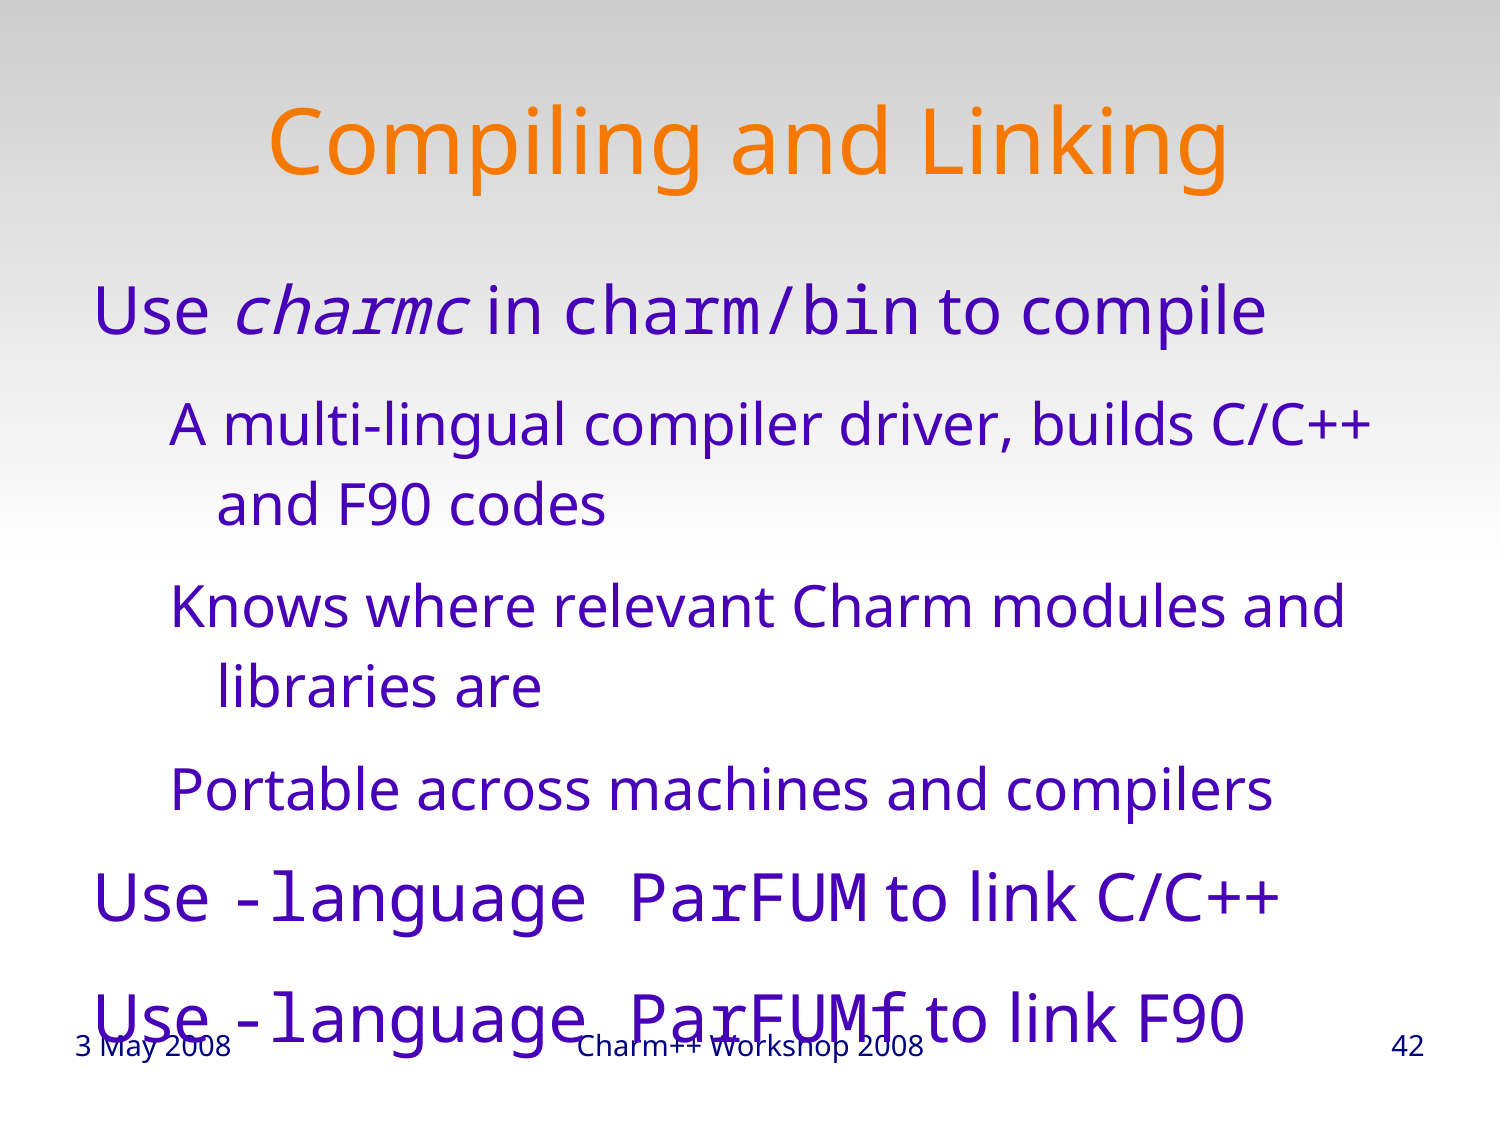

# Compiling and Linking
Use charmc in charm/bin to compile
A multi-lingual compiler driver, builds C/C++ and F90 codes
Knows where relevant Charm modules and libraries are
Portable across machines and compilers
Use -language ParFUM to link C/C++
Use -language ParFUMf to link F90
3 May 2008
Charm++ Workshop 2008
42